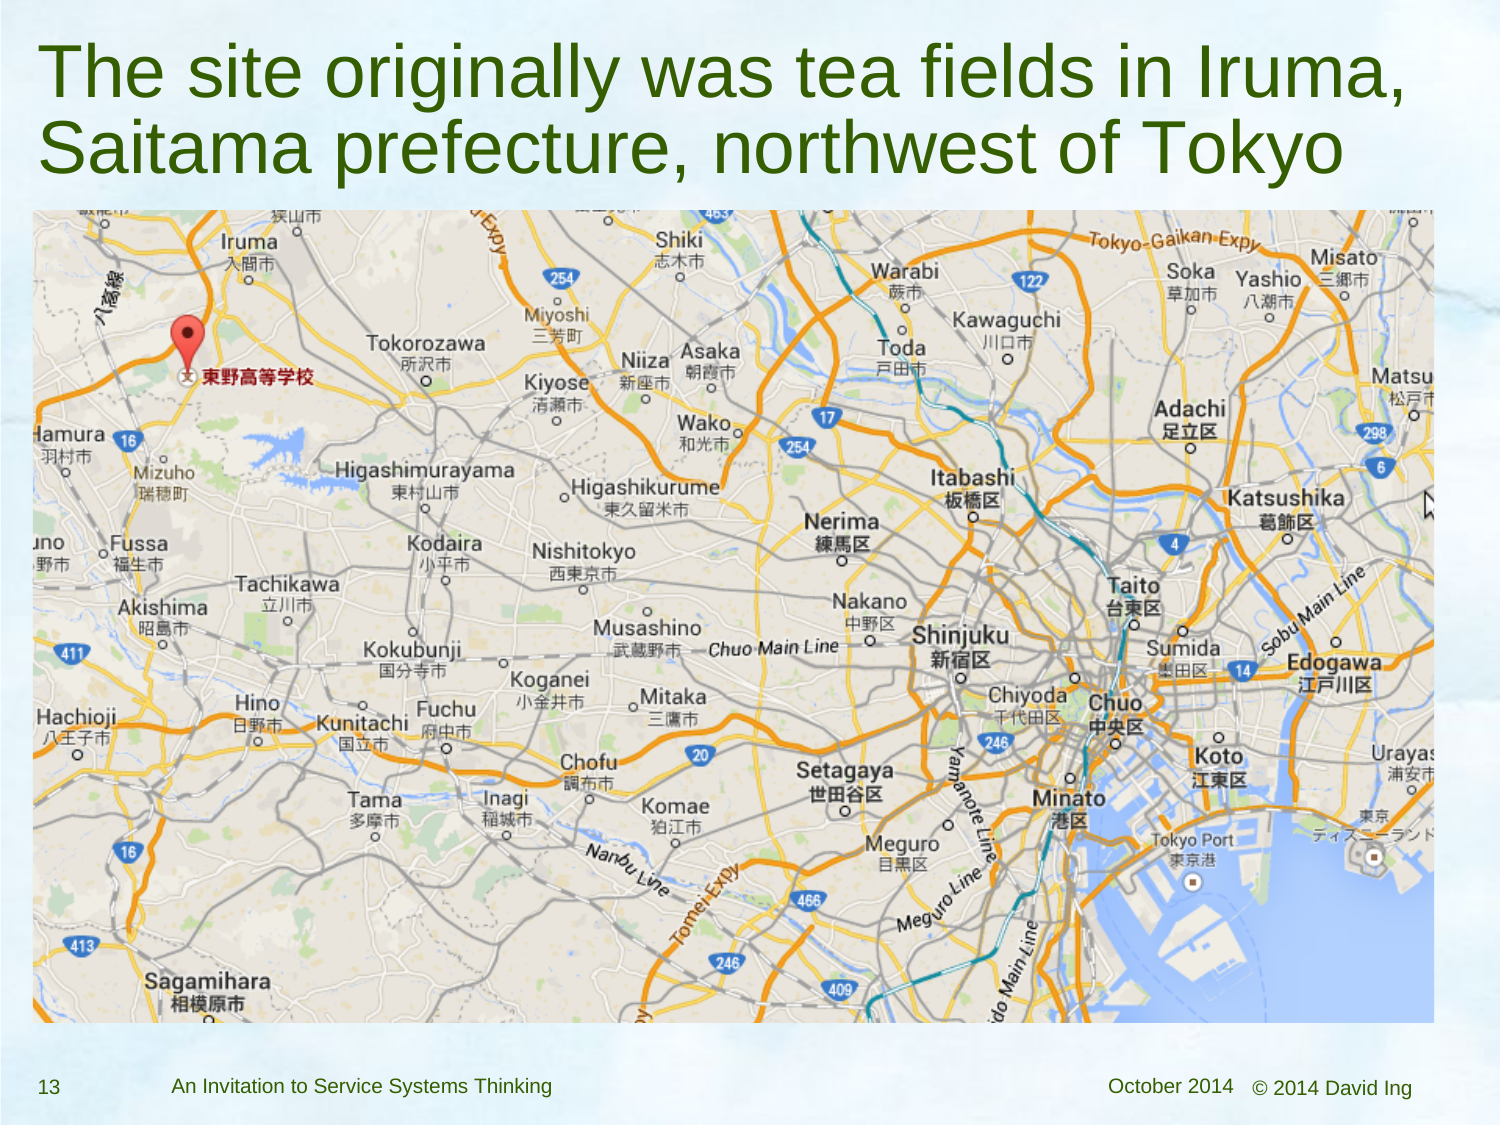

# The site originally was tea fields in Iruma, Saitama prefecture, northwest of Tokyo
An Invitation to Service Systems Thinking
October 2014
13